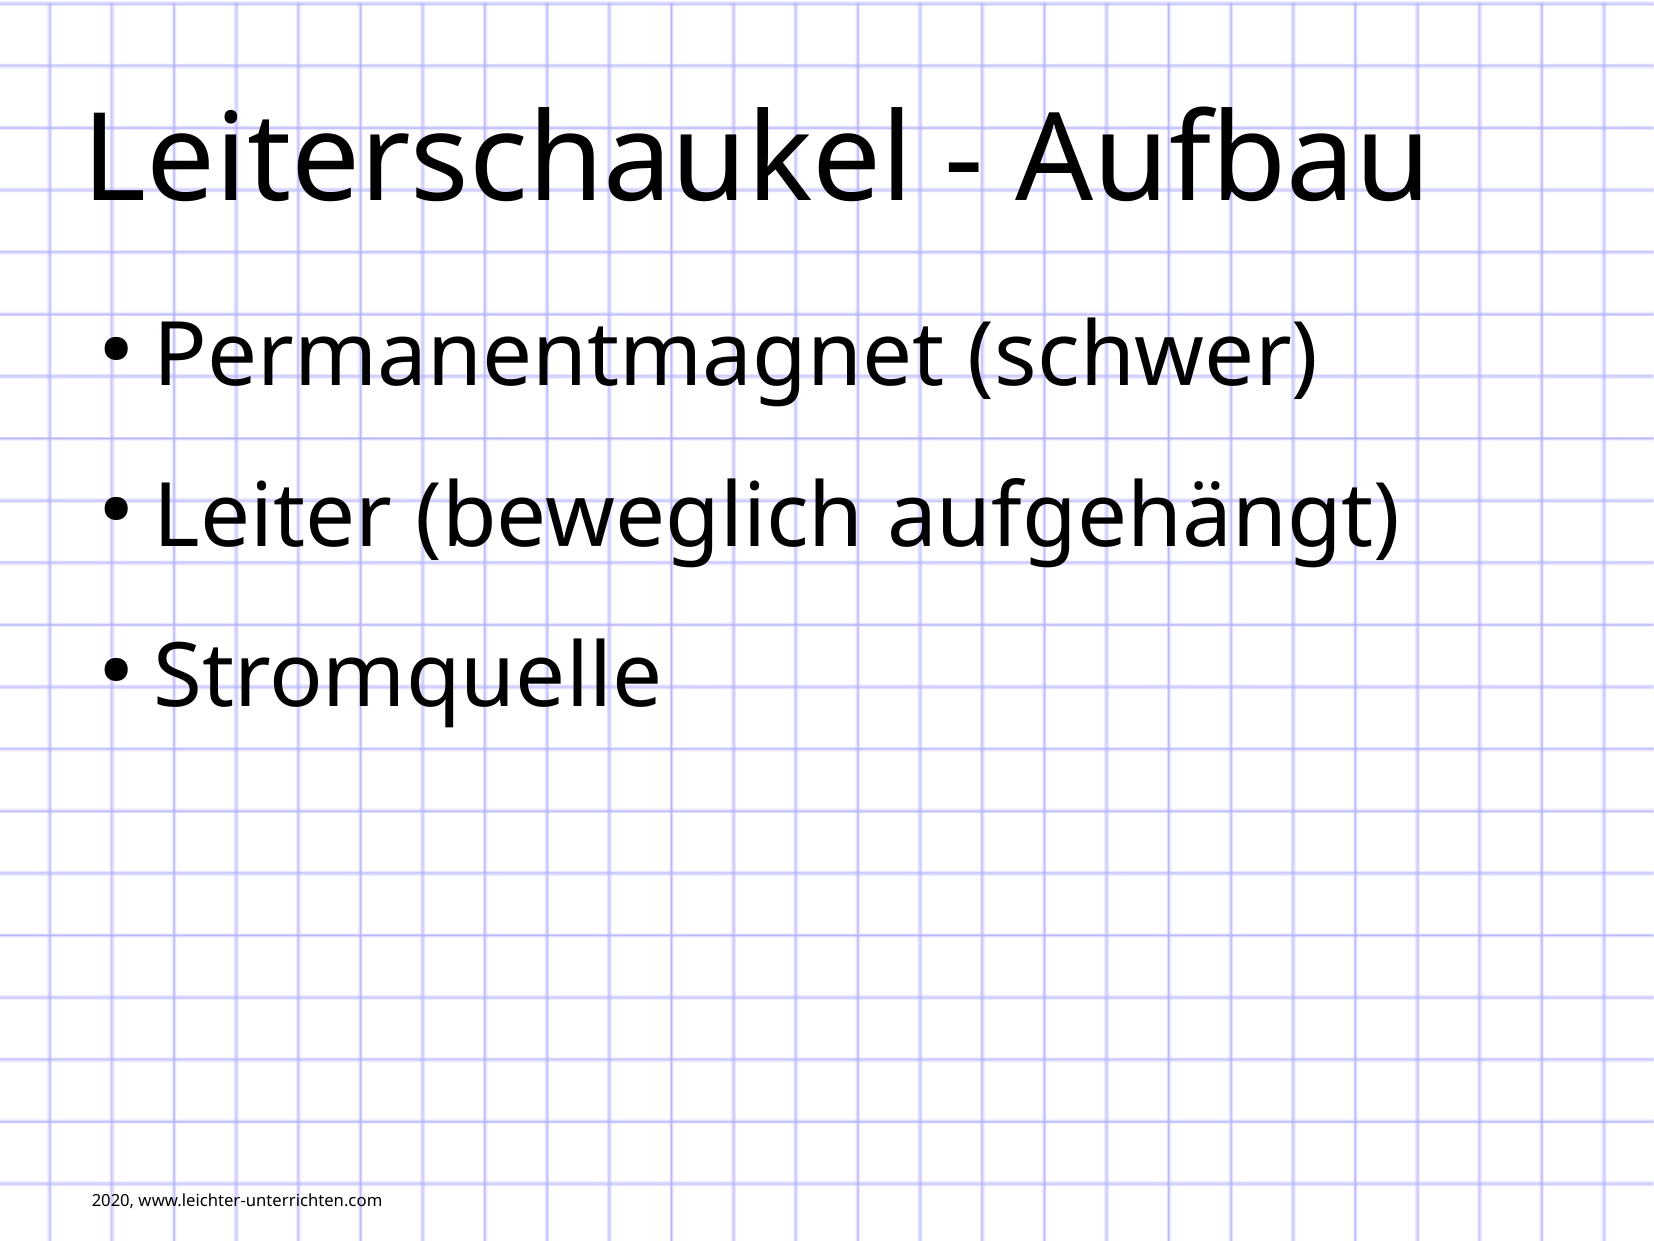

# Leiterschaukel - Aufbau
Permanentmagnet (schwer)
Leiter (beweglich aufgehängt)
Stromquelle